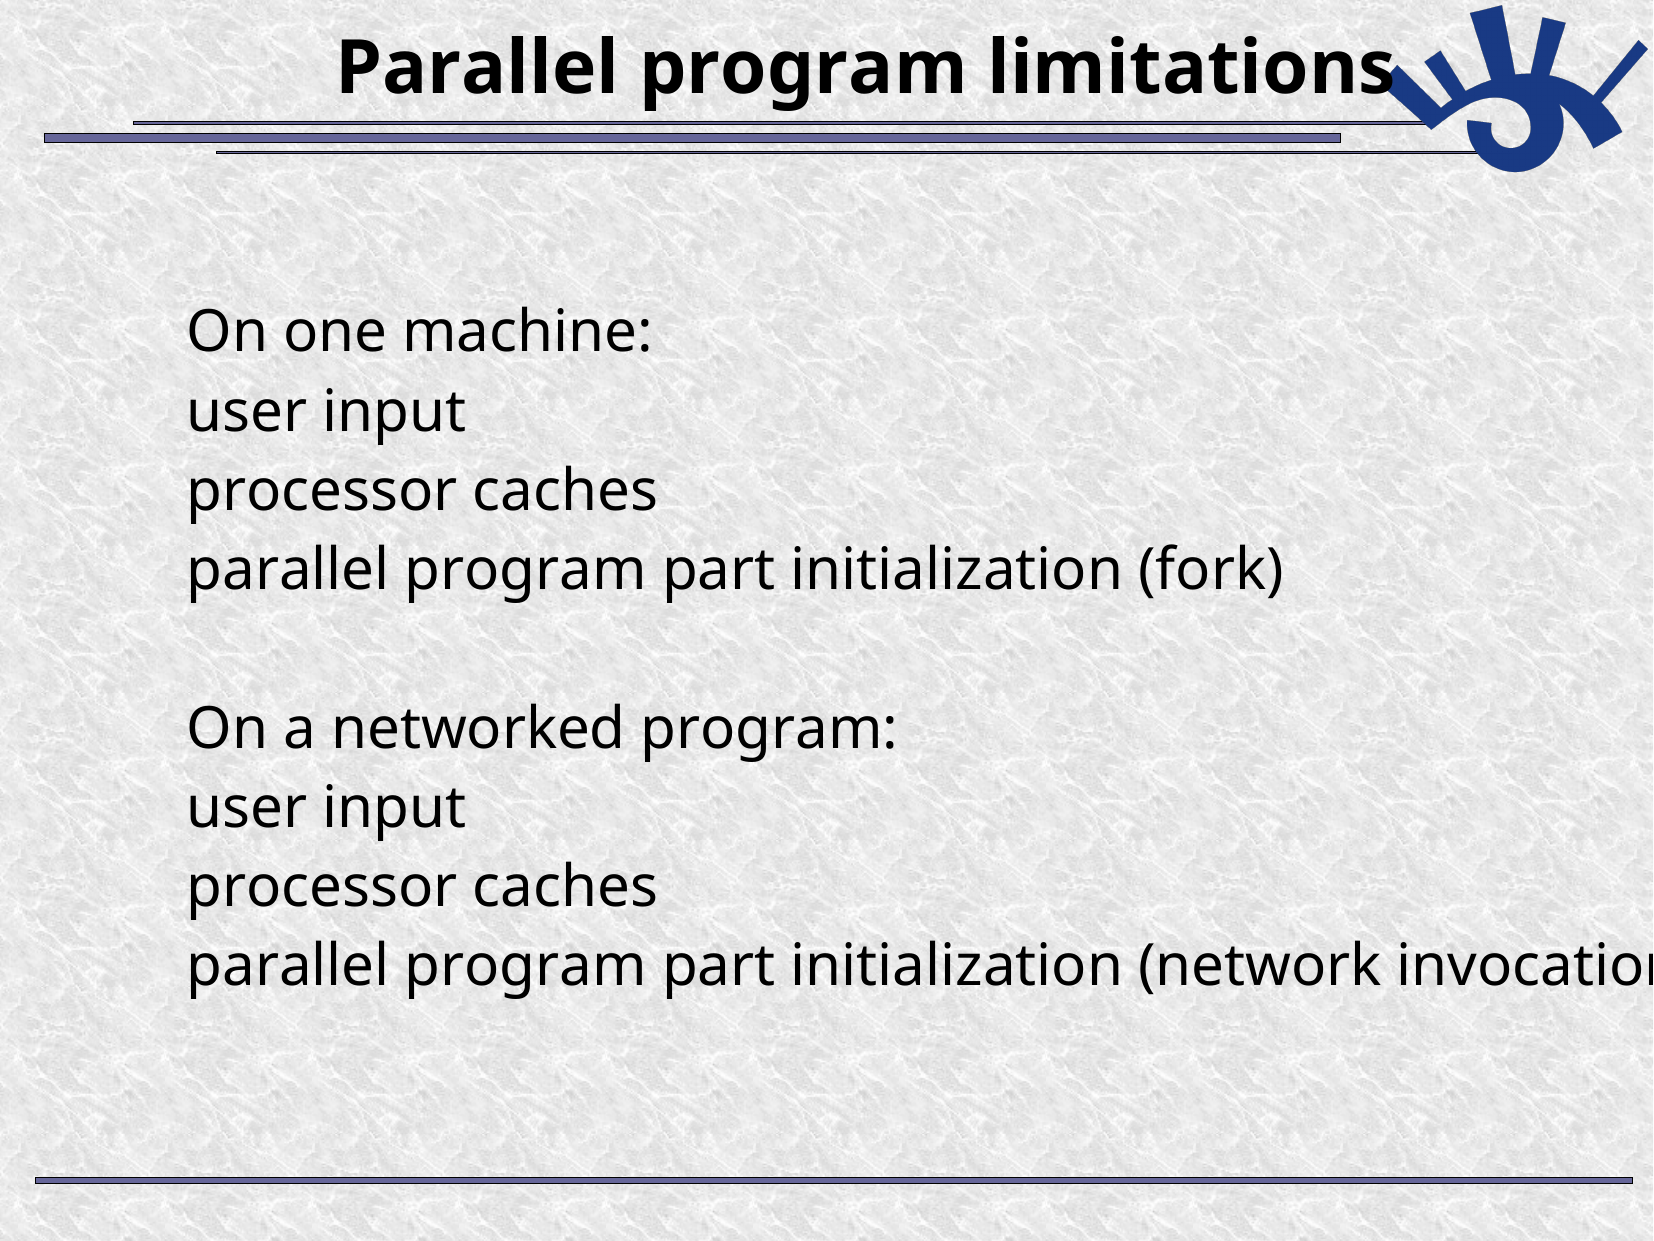

Parallel program limitations
On one machine:
user input
processor caches
parallel program part initialization (fork)
On a networked program:
user input
processor caches
parallel program part initialization (network invocation)